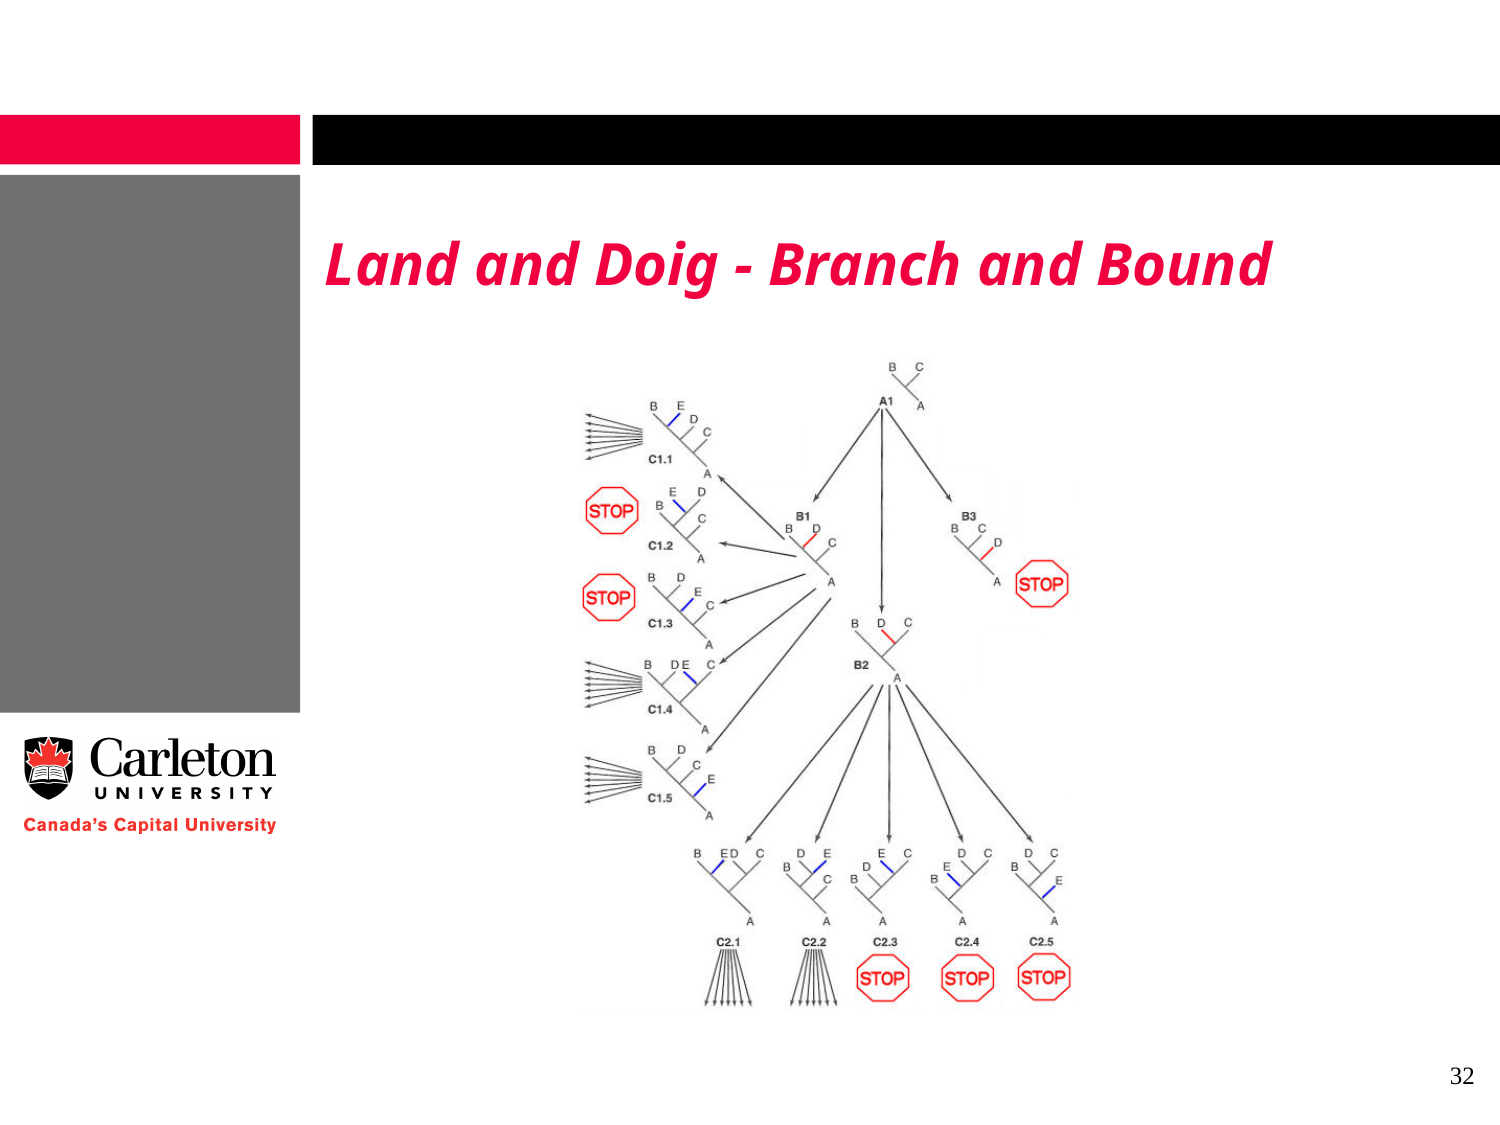

# Land and Doig - Branch and Bound
32